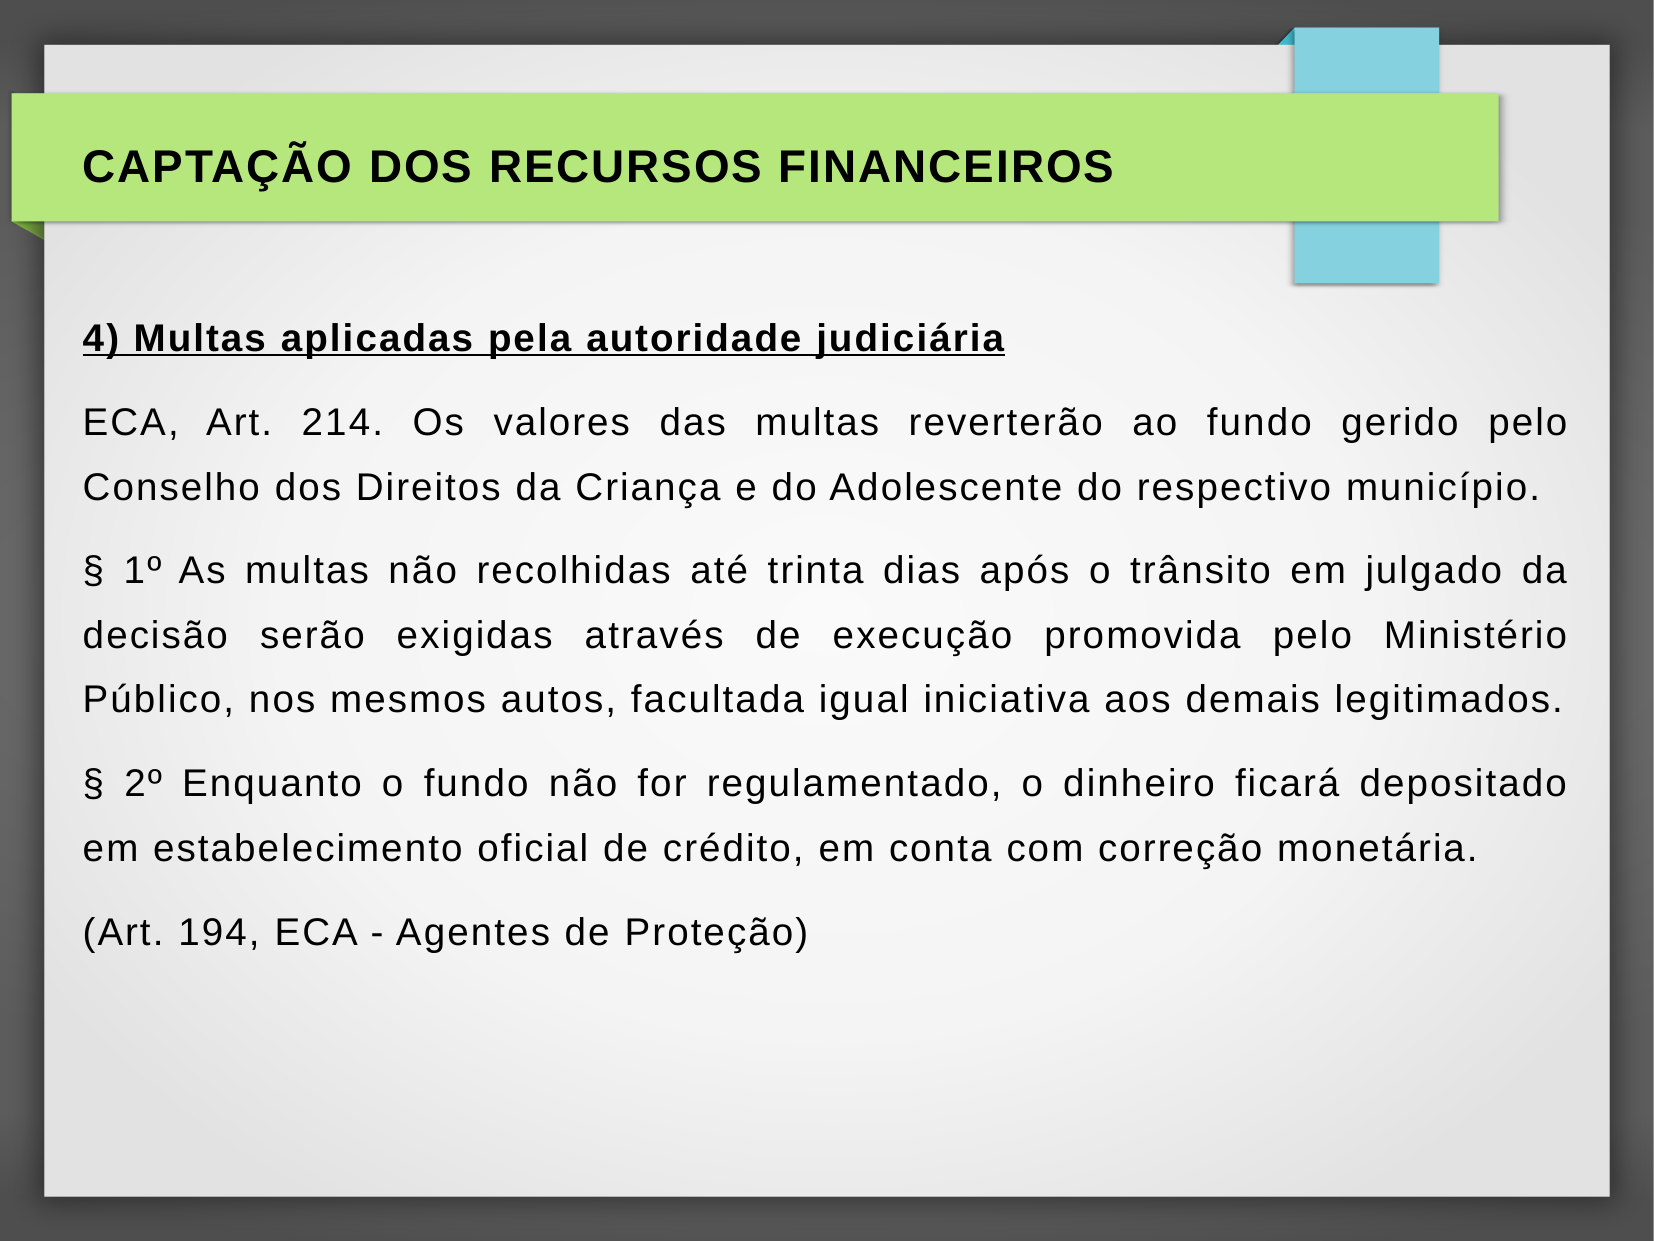

# CAPTAÇÃO DOS RECURSOS FINANCEIROS
4) Multas aplicadas pela autoridade judiciária
ECA, Art. 214. Os valores das multas reverterão ao fundo gerido pelo Conselho dos Direitos da Criança e do Adolescente do respectivo município.
§ 1º As multas não recolhidas até trinta dias após o trânsito em julgado da decisão serão exigidas através de execução promovida pelo Ministério Público, nos mesmos autos, facultada igual iniciativa aos demais legitimados.
§ 2º Enquanto o fundo não for regulamentado, o dinheiro ficará depositado em estabelecimento oficial de crédito, em conta com correção monetária.
(Art. 194, ECA - Agentes de Proteção)